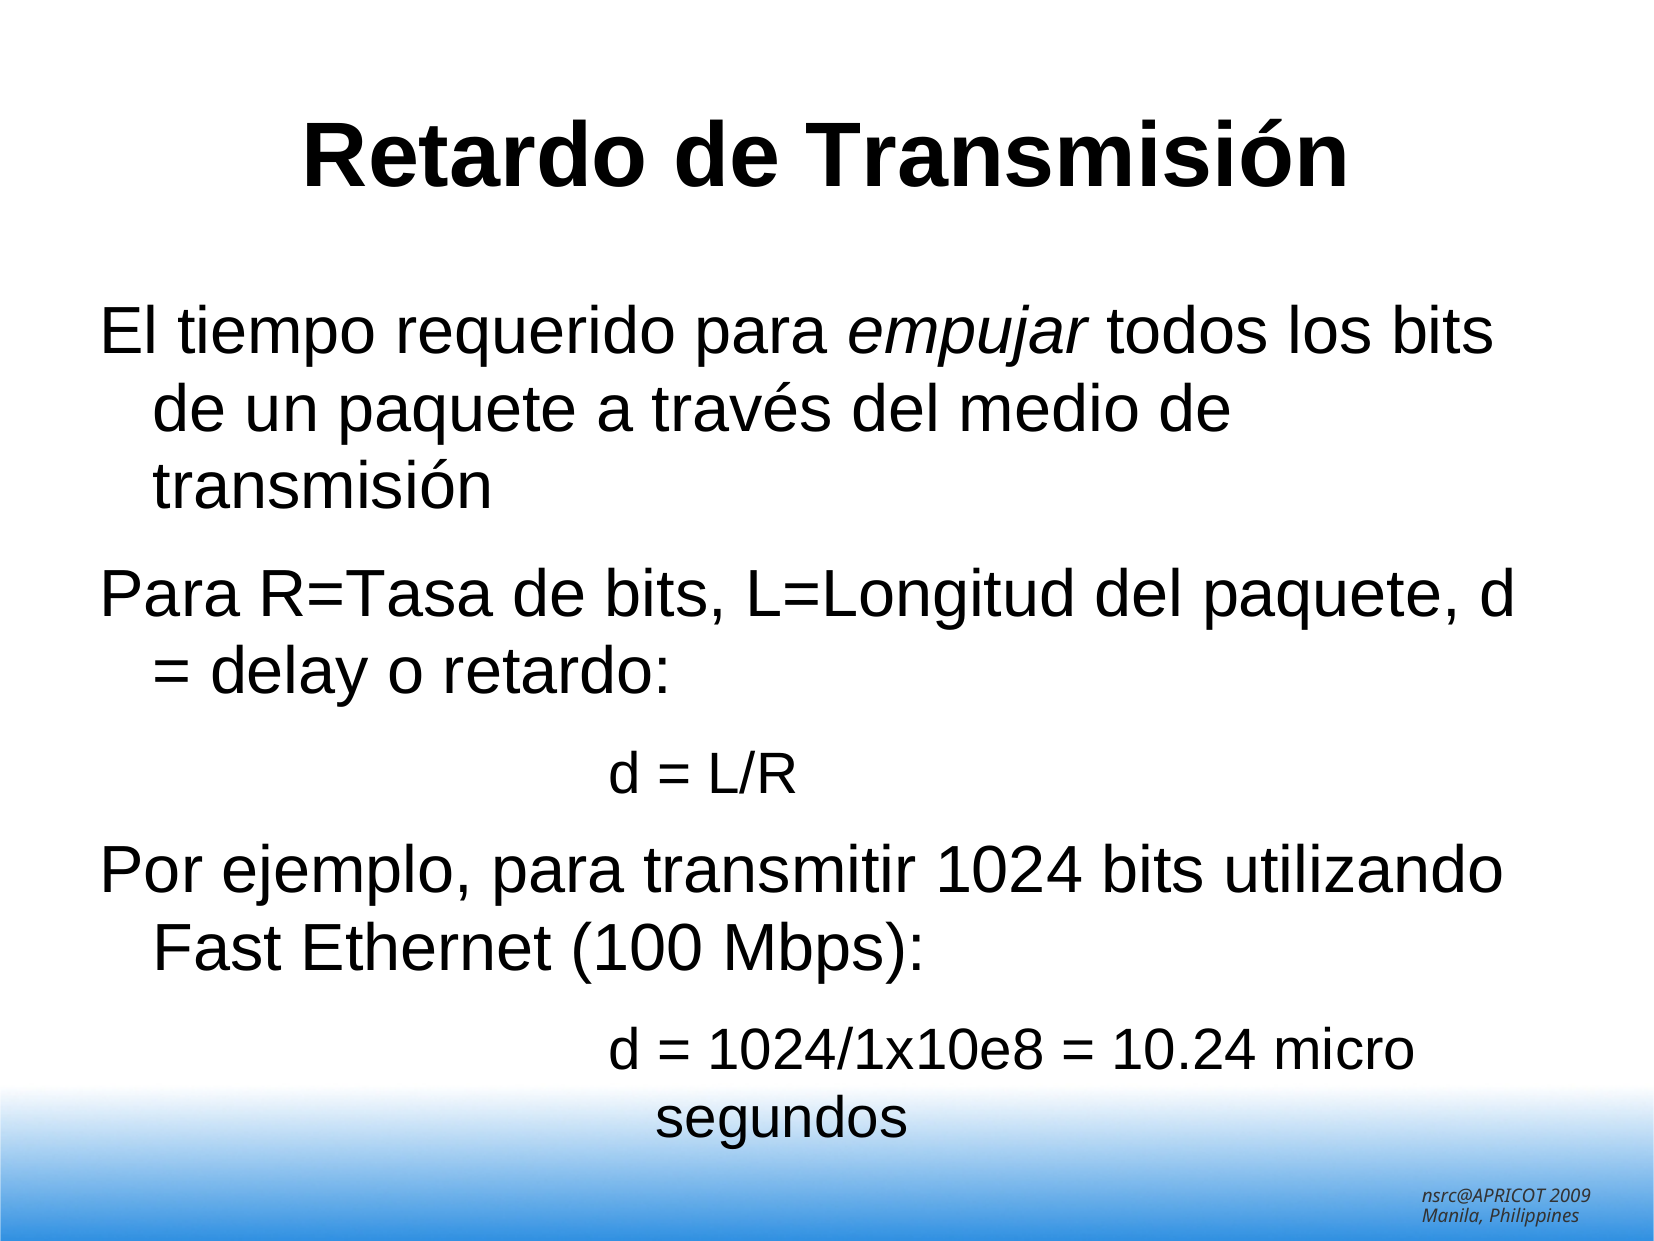

# Retardo de Transmisión
El tiempo requerido para empujar todos los bits de un paquete a través del medio de transmisión
Para R=Tasa de bits, L=Longitud del paquete, d = delay o retardo:
d = L/R
Por ejemplo, para transmitir 1024 bits utilizando Fast Ethernet (100 Mbps):
d = 1024/1x10e8 = 10.24 micro segundos